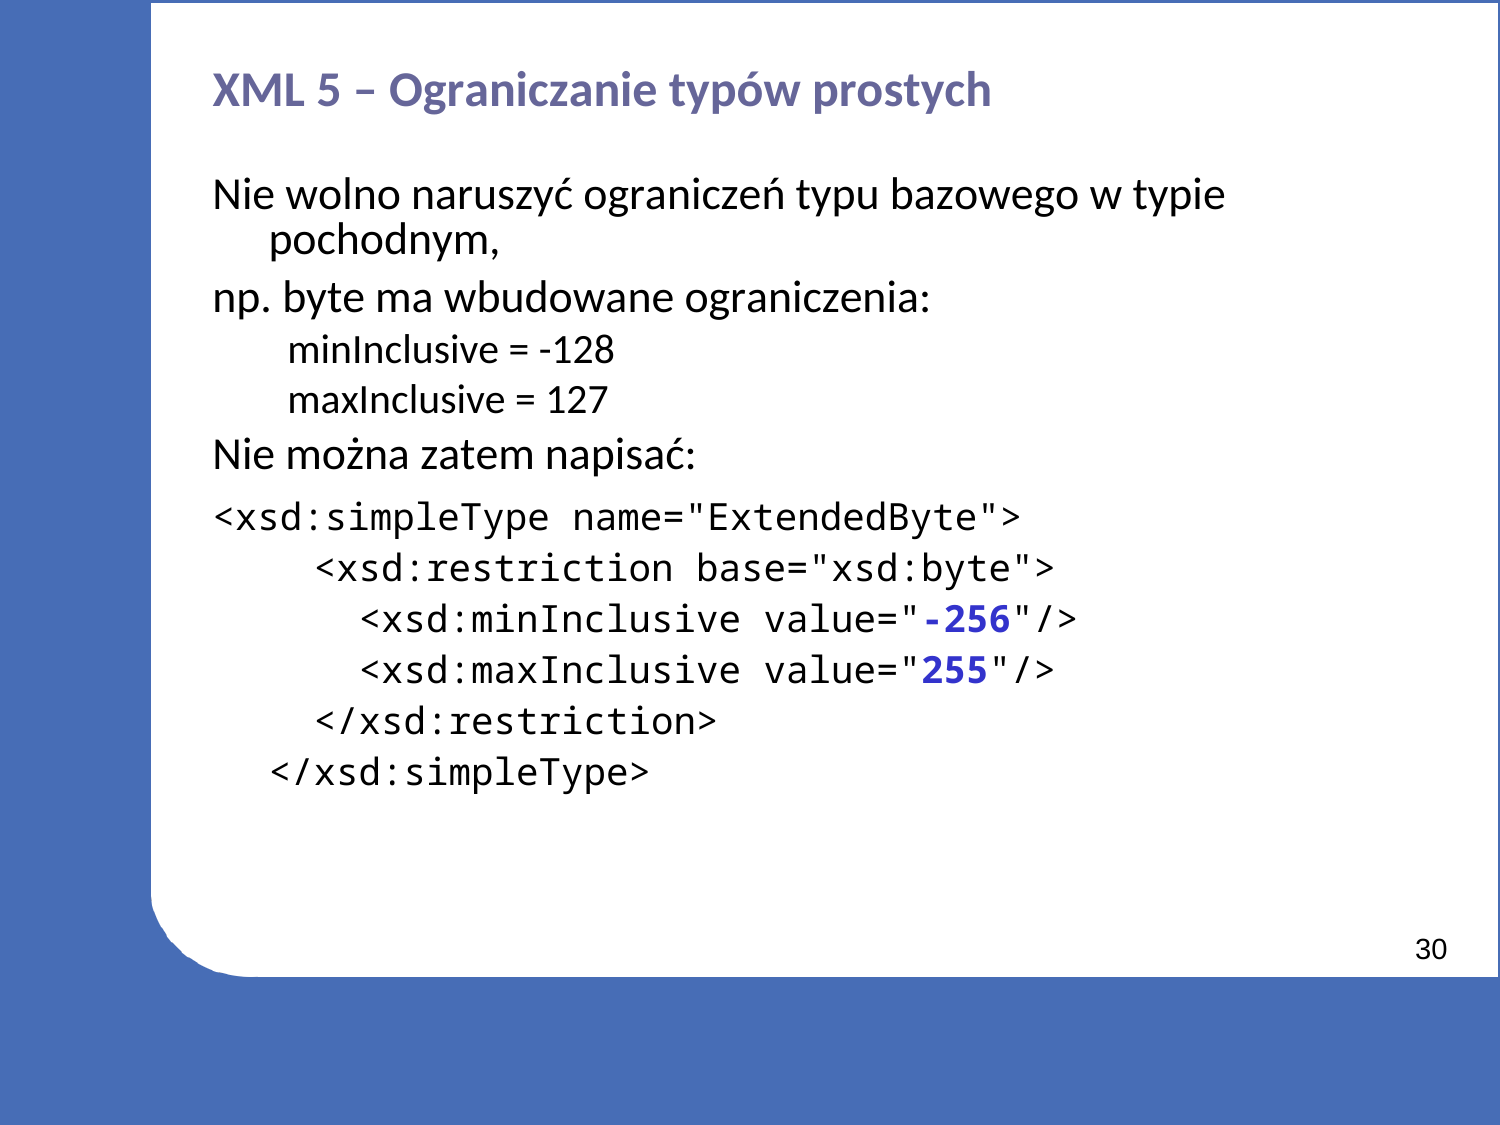

# XML 5 – Ograniczanie typów prostych
Nie wolno naruszyć ograniczeń typu bazowego w typie pochodnym,
np. byte ma wbudowane ograniczenia:
minInclusive = -128
maxInclusive = 127
Nie można zatem napisać:
<xsd:simpleType name="ExtendedByte">
 <xsd:restriction base="xsd:byte">
 <xsd:minInclusive value="-256"/>
 <xsd:maxInclusive value="255"/>
 </xsd:restriction>
</xsd:simpleType>
30